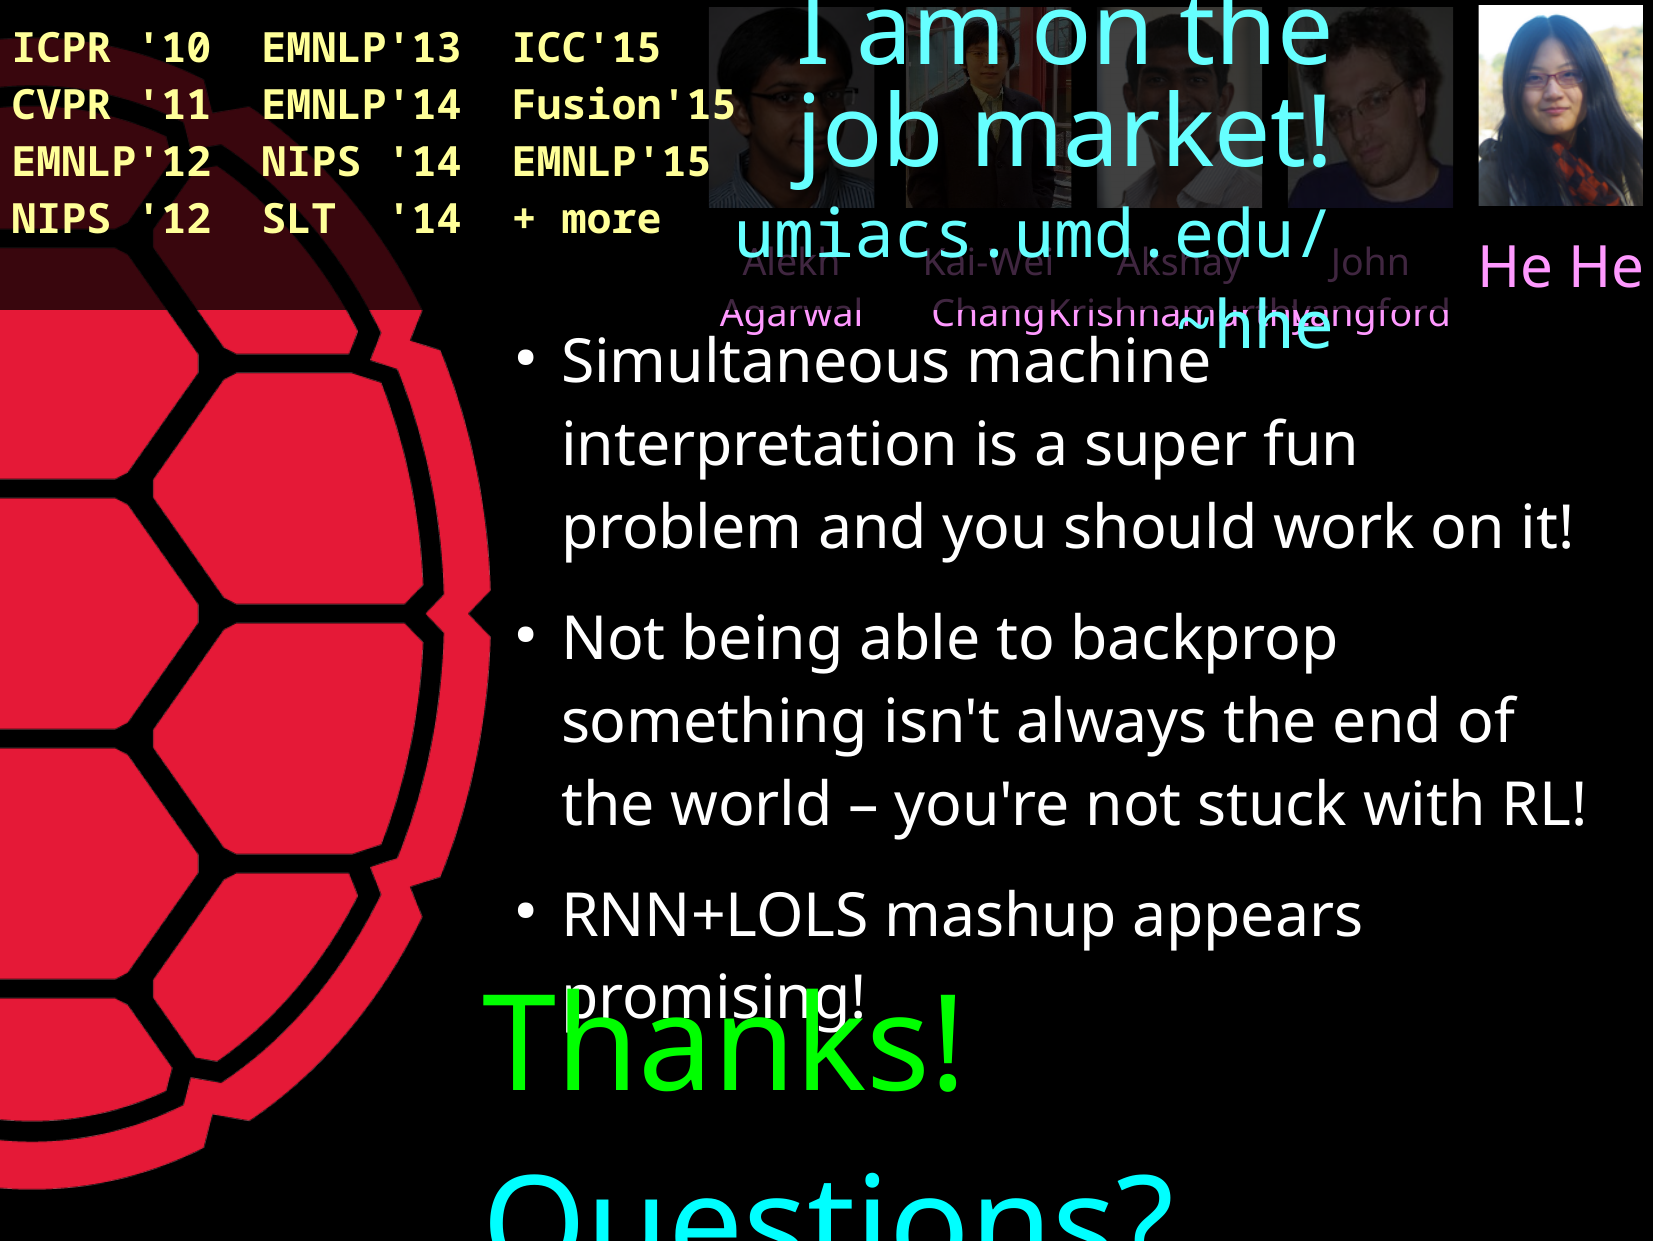

I am on the
job market!
umiacs.umd.edu/~hhe
ICPR '10 EMNLP'13 ICC'15
CVPR '11 EMNLP'14 Fusion'15
EMNLP'12 NIPS '14 EMNLP'15
NIPS '12 SLT '14 + more
He He
Alekh
Agarwal
Kai-Wei
Chang
Akshay
Krishnamurthy
John
Langford
# Simultaneous machine interpretation is a super fun problem and you should work on it!
Not being able to backprop something isn't always the end of the world – you're not stuck with RL!
RNN+LOLS mashup appears promising!
Thanks! Questions?